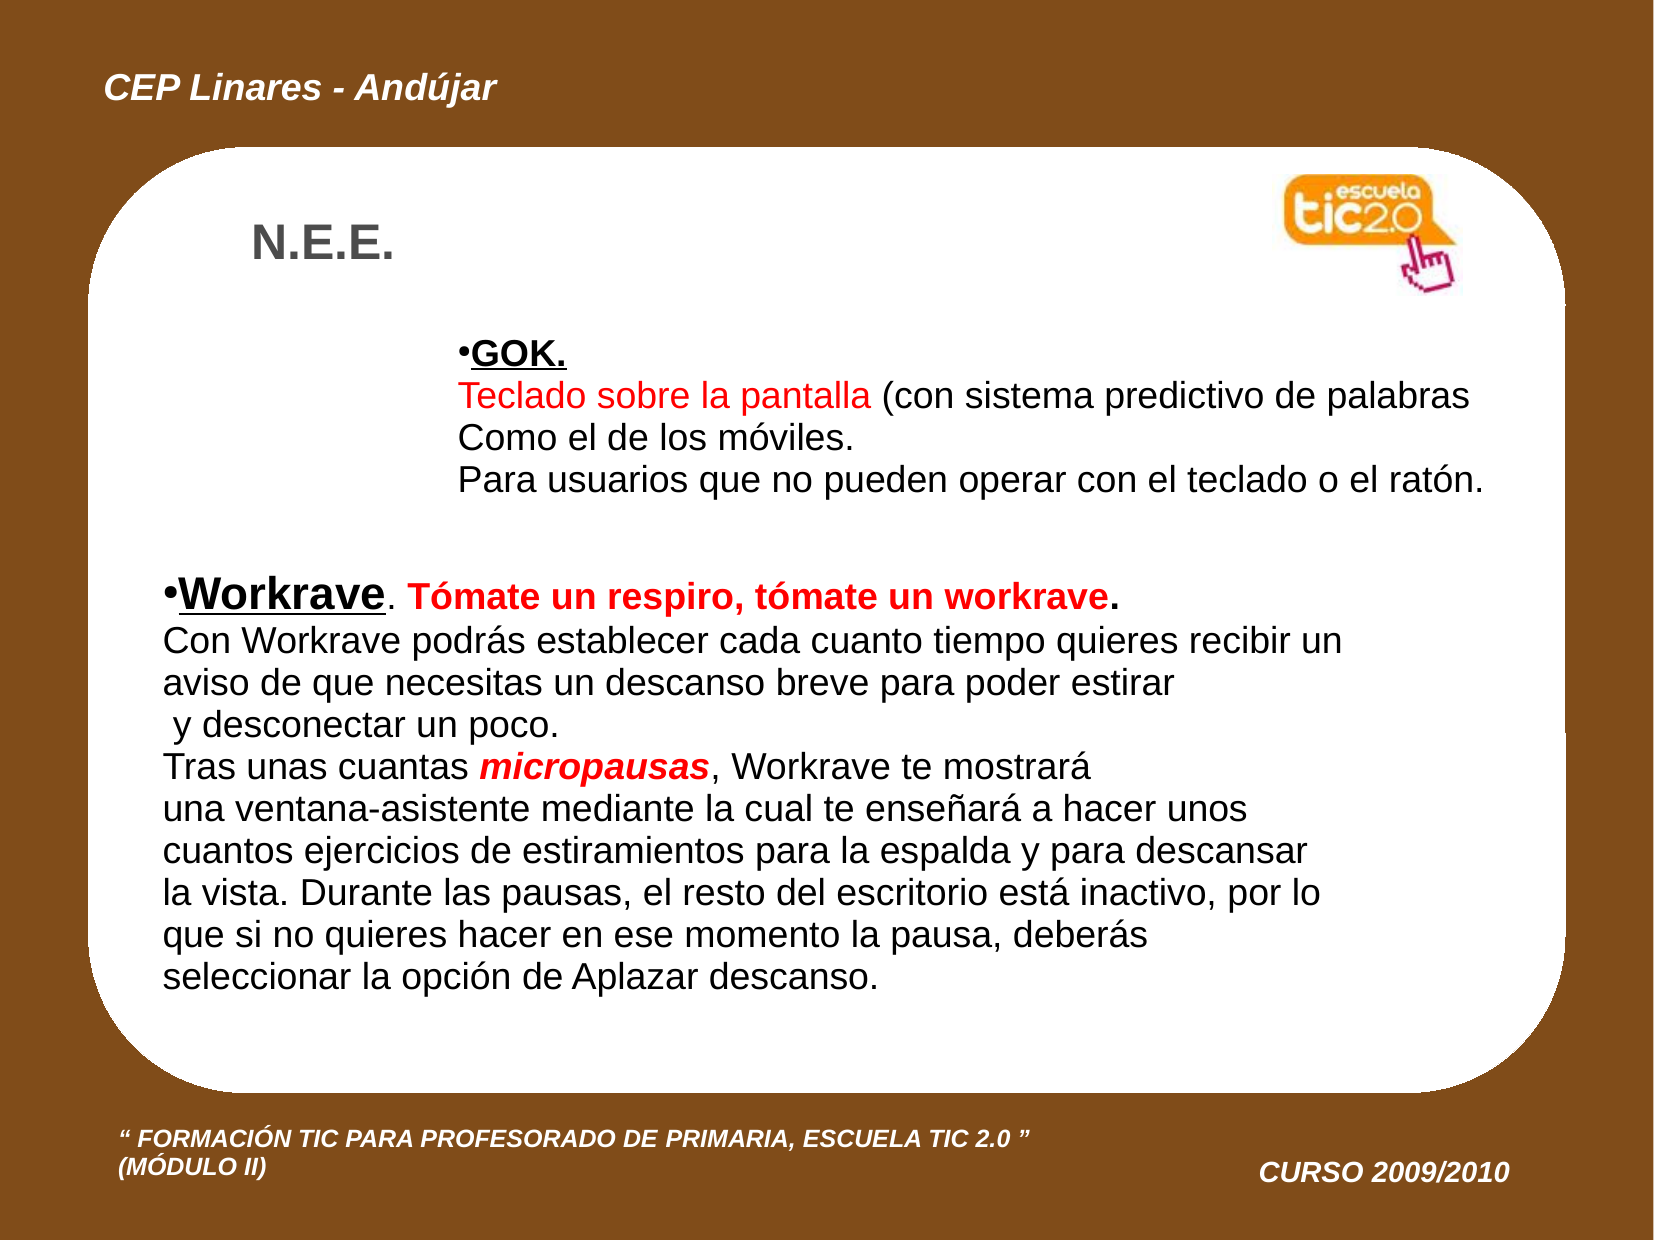

N.E.E.
GOK.
Teclado sobre la pantalla (con sistema predictivo de palabras
Como el de los móviles.
Para usuarios que no pueden operar con el teclado o el ratón.
Workrave. Tómate un respiro, tómate un workrave.
Con Workrave podrás establecer cada cuanto tiempo quieres recibir un aviso de que necesitas un descanso breve para poder estirar
 y desconectar un poco.
Tras unas cuantas micropausas, Workrave te mostrará
una ventana-asistente mediante la cual te enseñará a hacer unos cuantos ejercicios de estiramientos para la espalda y para descansar la vista. Durante las pausas, el resto del escritorio está inactivo, por lo que si no quieres hacer en ese momento la pausa, deberás seleccionar la opción de Aplazar descanso.